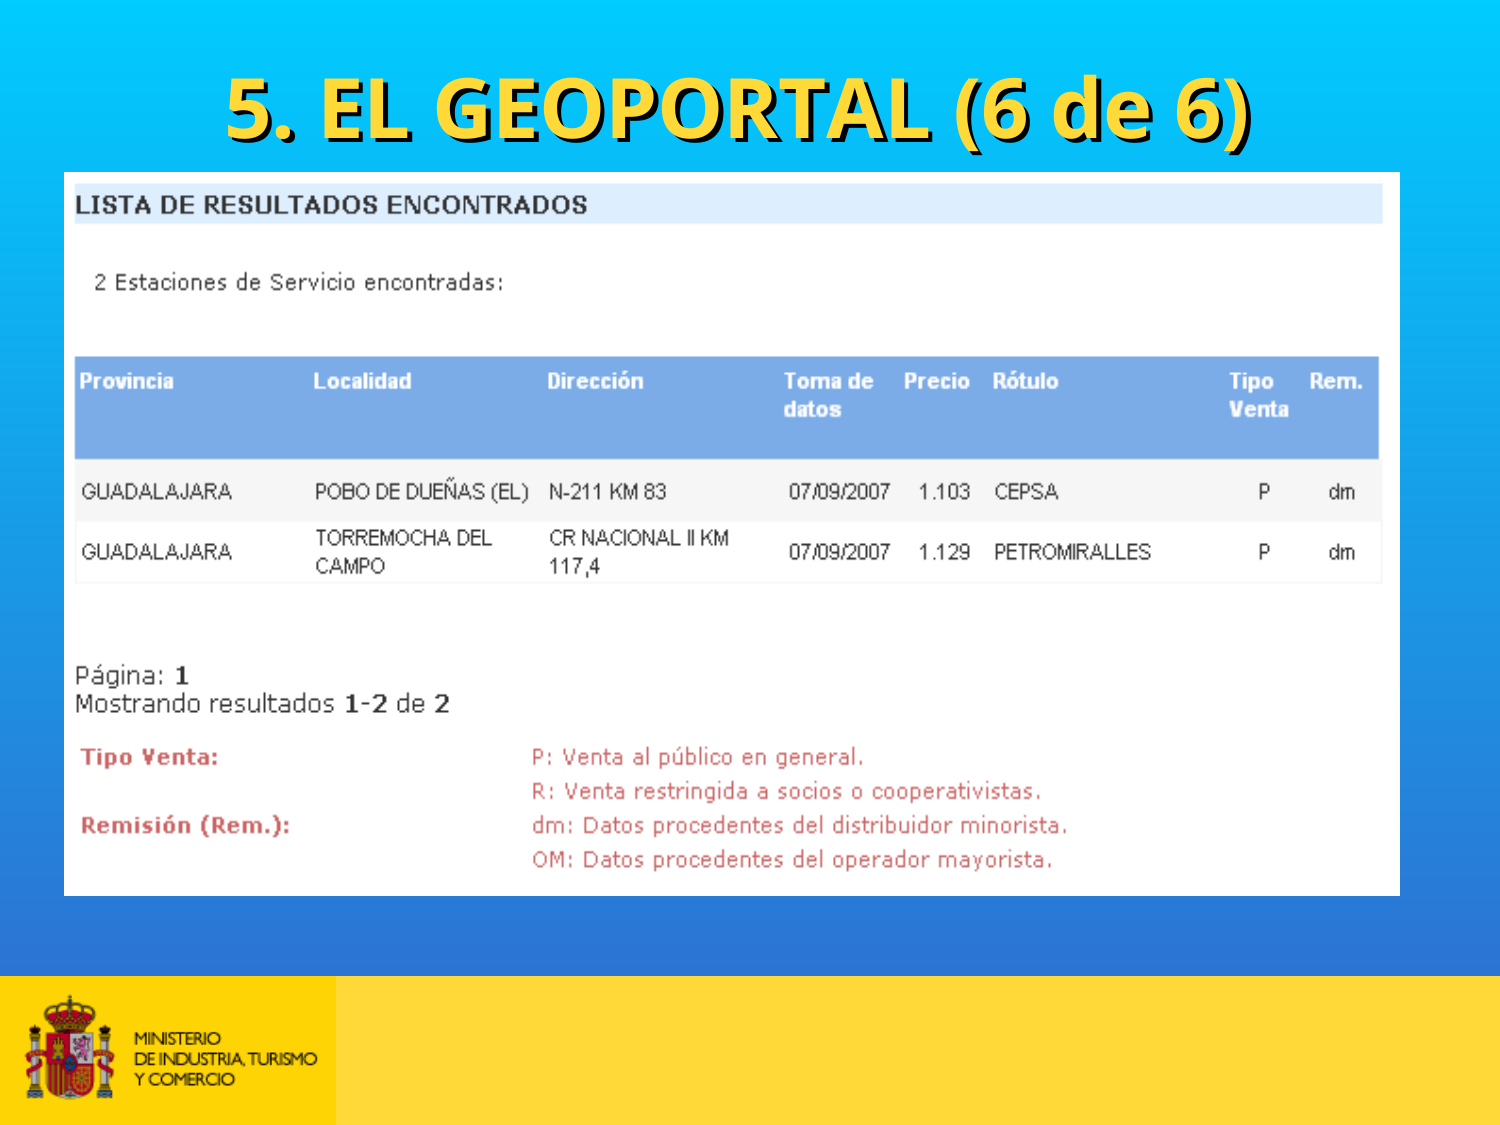

# 5. EL GEOPORTAL (6 de 6)